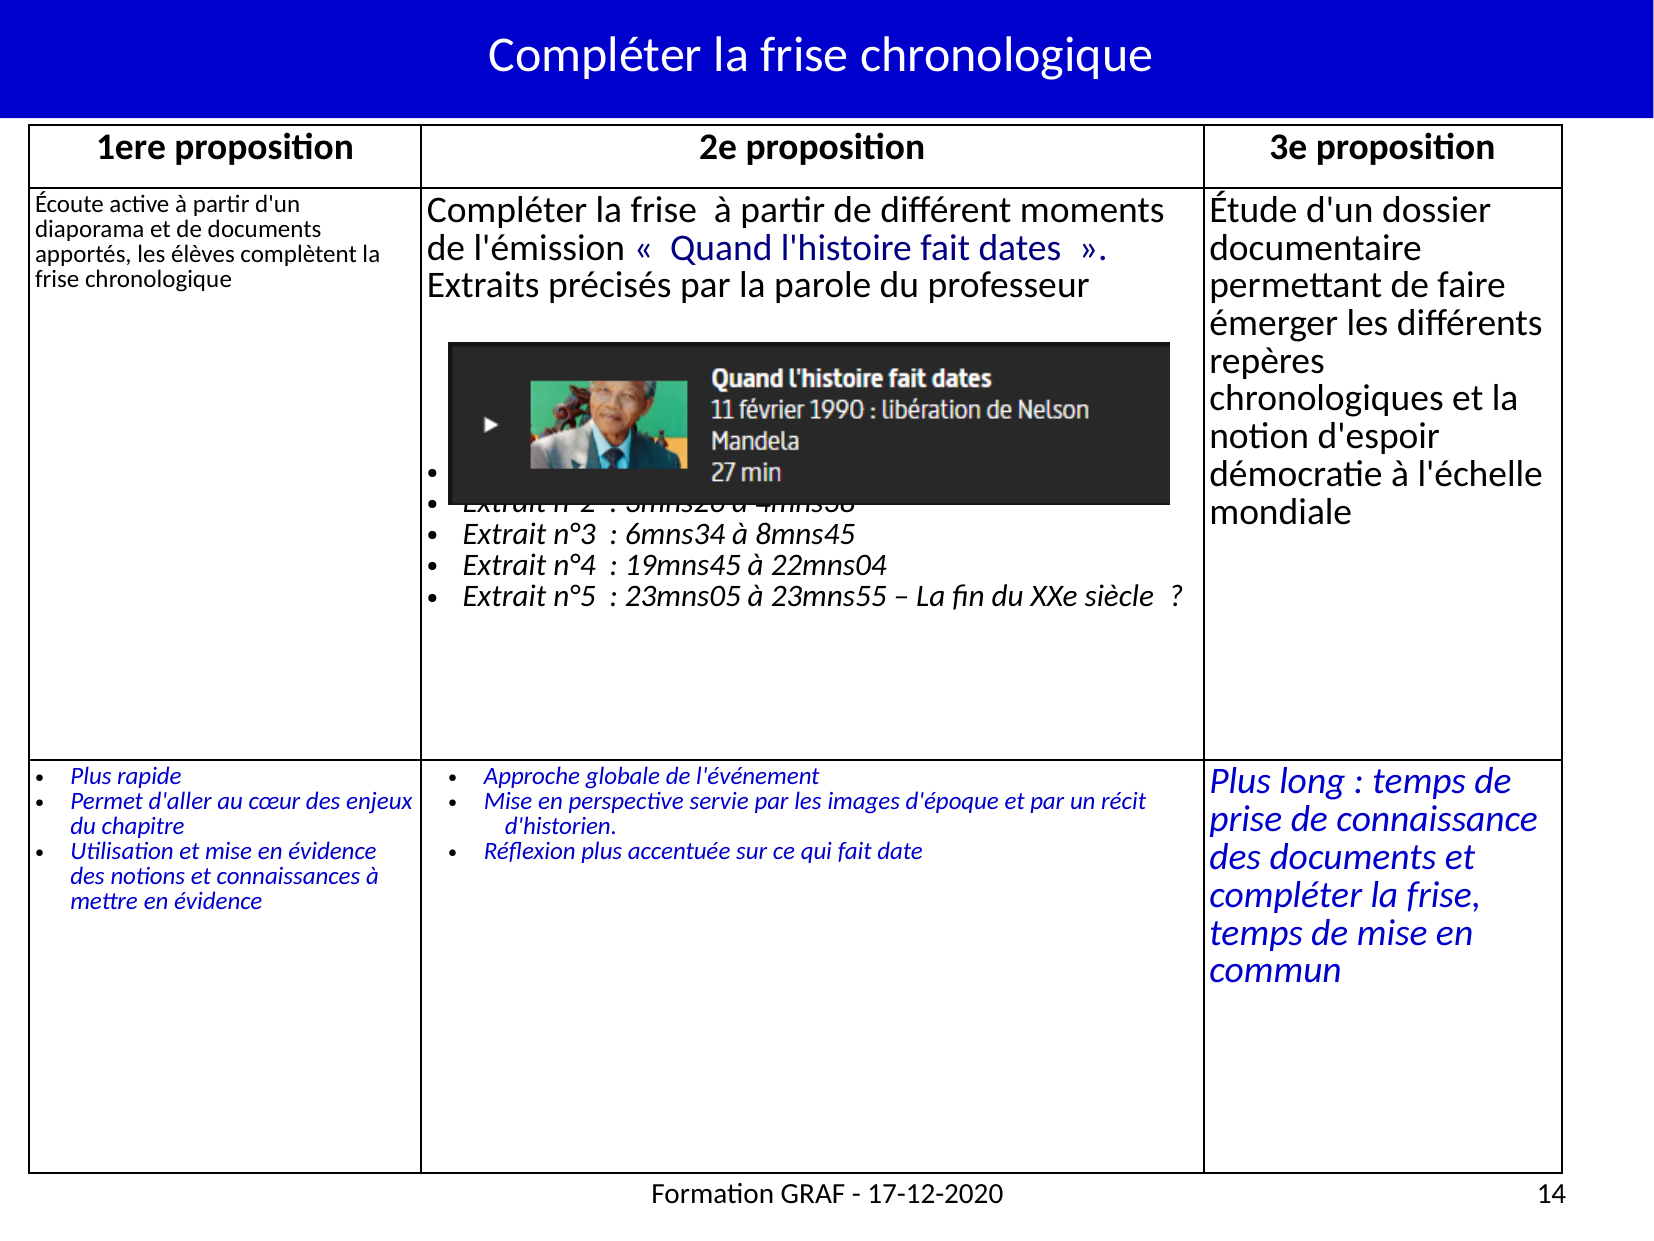

# Compléter la frise chronologique
| 1ere proposition | 2e proposition | 3e proposition |
| --- | --- | --- |
| Écoute active à partir d'un diaporama et de documents apportés, les élèves complètent la frise chronologique | Compléter la frise à partir de différent moments de l'émission «  Quand l'histoire fait dates  ». Extraits précisés par la parole du professeur Extrait n°1  : 0 à 2mns46 Extrait n°2  : 3mns26 à 4mns38 Extrait n°3  : 6mns34 à 8mns45 Extrait n°4  : 19mns45 à 22mns04 Extrait n°5  : 23mns05 à 23mns55 – La fin du XXe siècle  ? | Étude d'un dossier documentaire permettant de faire émerger les différents repères chronologiques et la notion d'espoir démocratie à l'échelle mondiale |
| Plus rapide Permet d'aller au cœur des enjeux du chapitre Utilisation et mise en évidence des notions et connaissances à mettre en évidence | Approche globale de l'événement Mise en perspective servie par les images d'époque et par un récit d'historien. Réflexion plus accentuée sur ce qui fait date | Plus long : temps de prise de connaissance des documents et compléter la frise, temps de mise en commun |
14